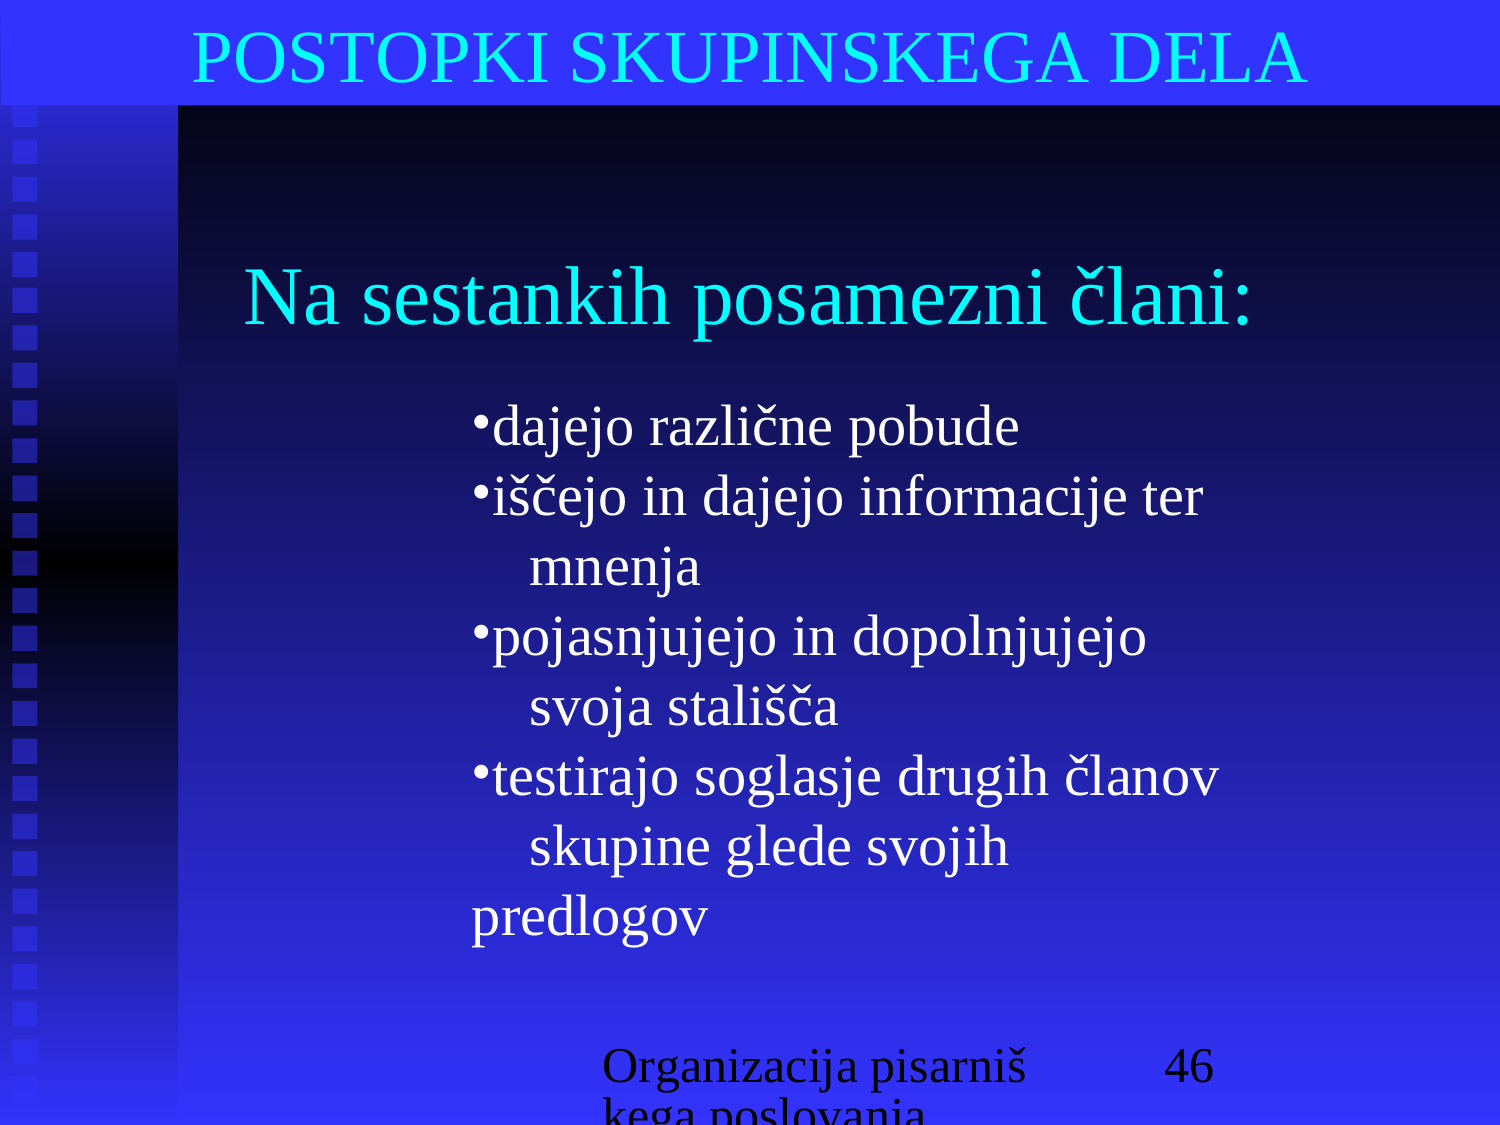

POSTOPKI SKUPINSKEGA DELA
Na sestankih posamezni člani:
dajejo različne pobude
iščejo in dajejo informacije ter
 mnenja
pojasnjujejo in dopolnjujejo
 svoja stališča
testirajo soglasje drugih članov
 skupine glede svojih predlogov
Organizacija pisarniškega poslovanja
46